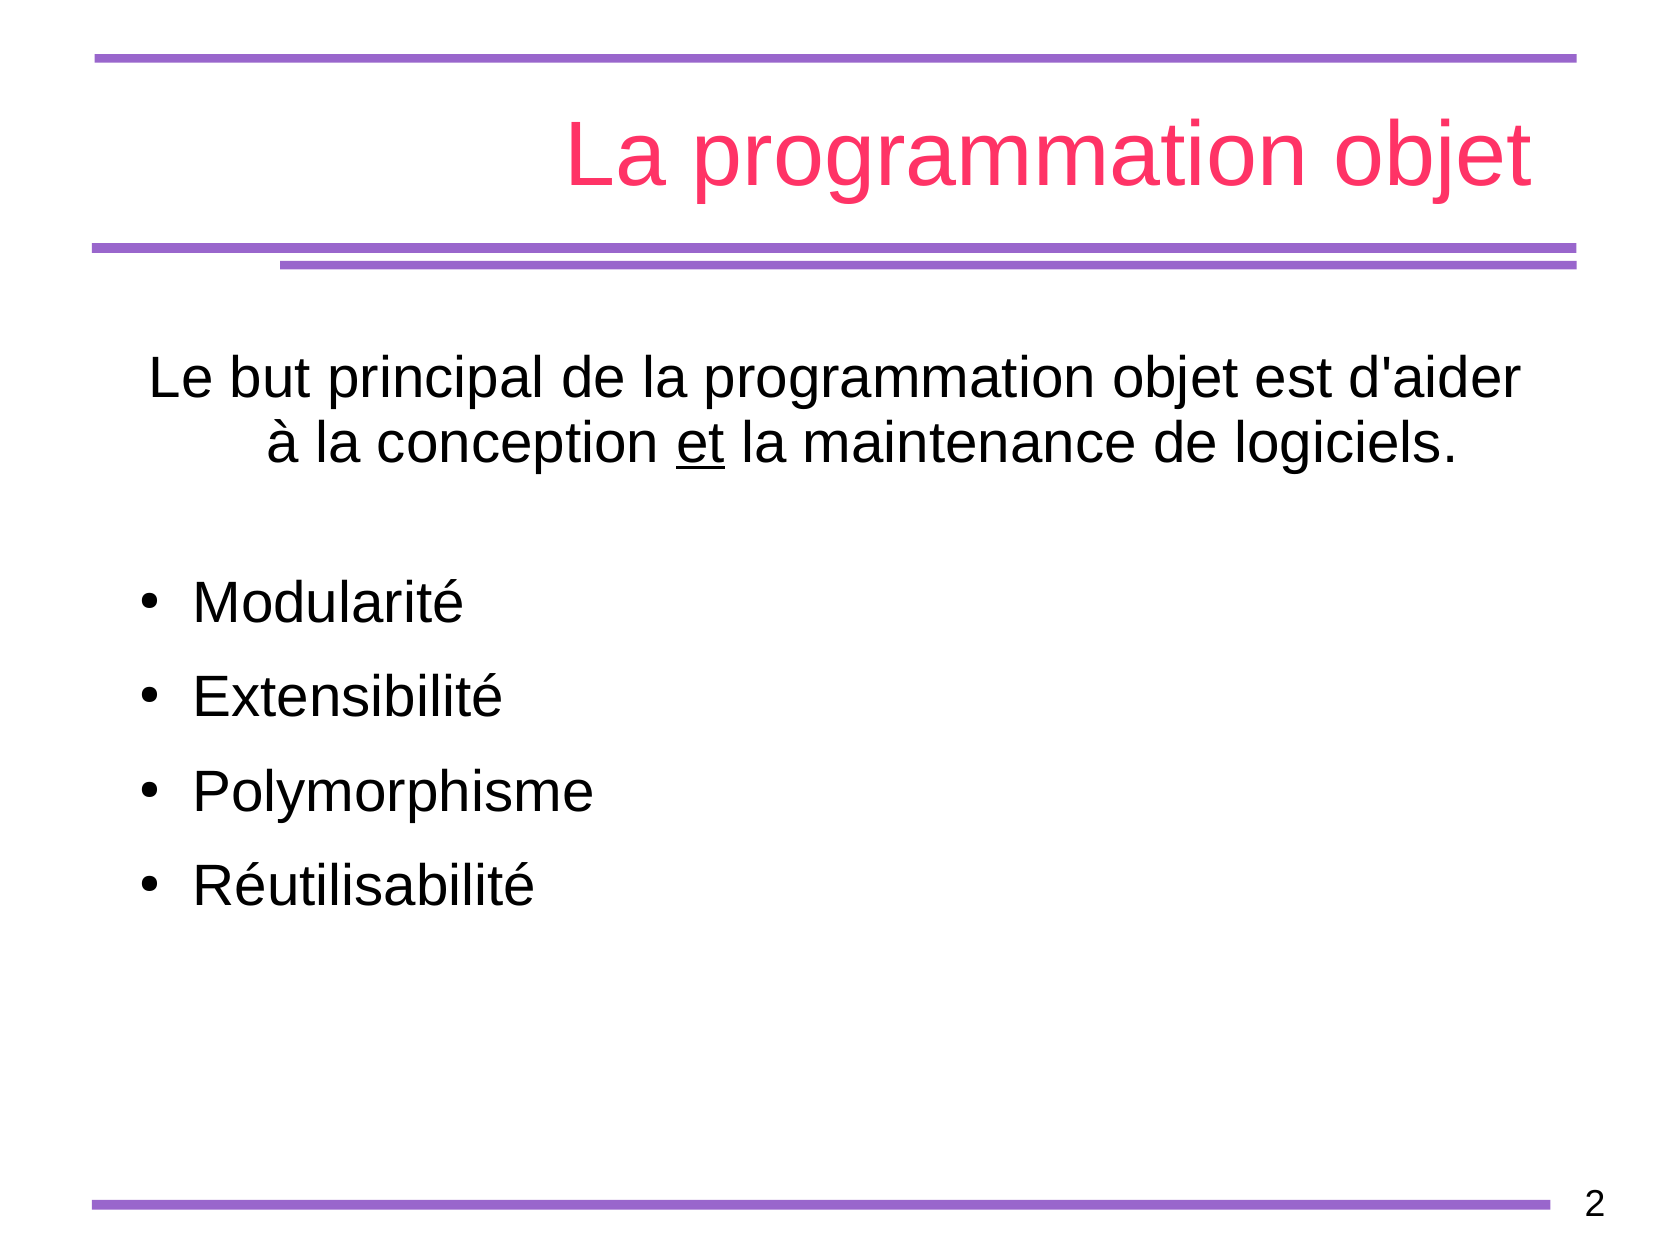

# La programmation objet
Le but principal de la programmation objet est d'aider à la conception et la maintenance de logiciels.
Modularité
Extensibilité
Polymorphisme
Réutilisabilité